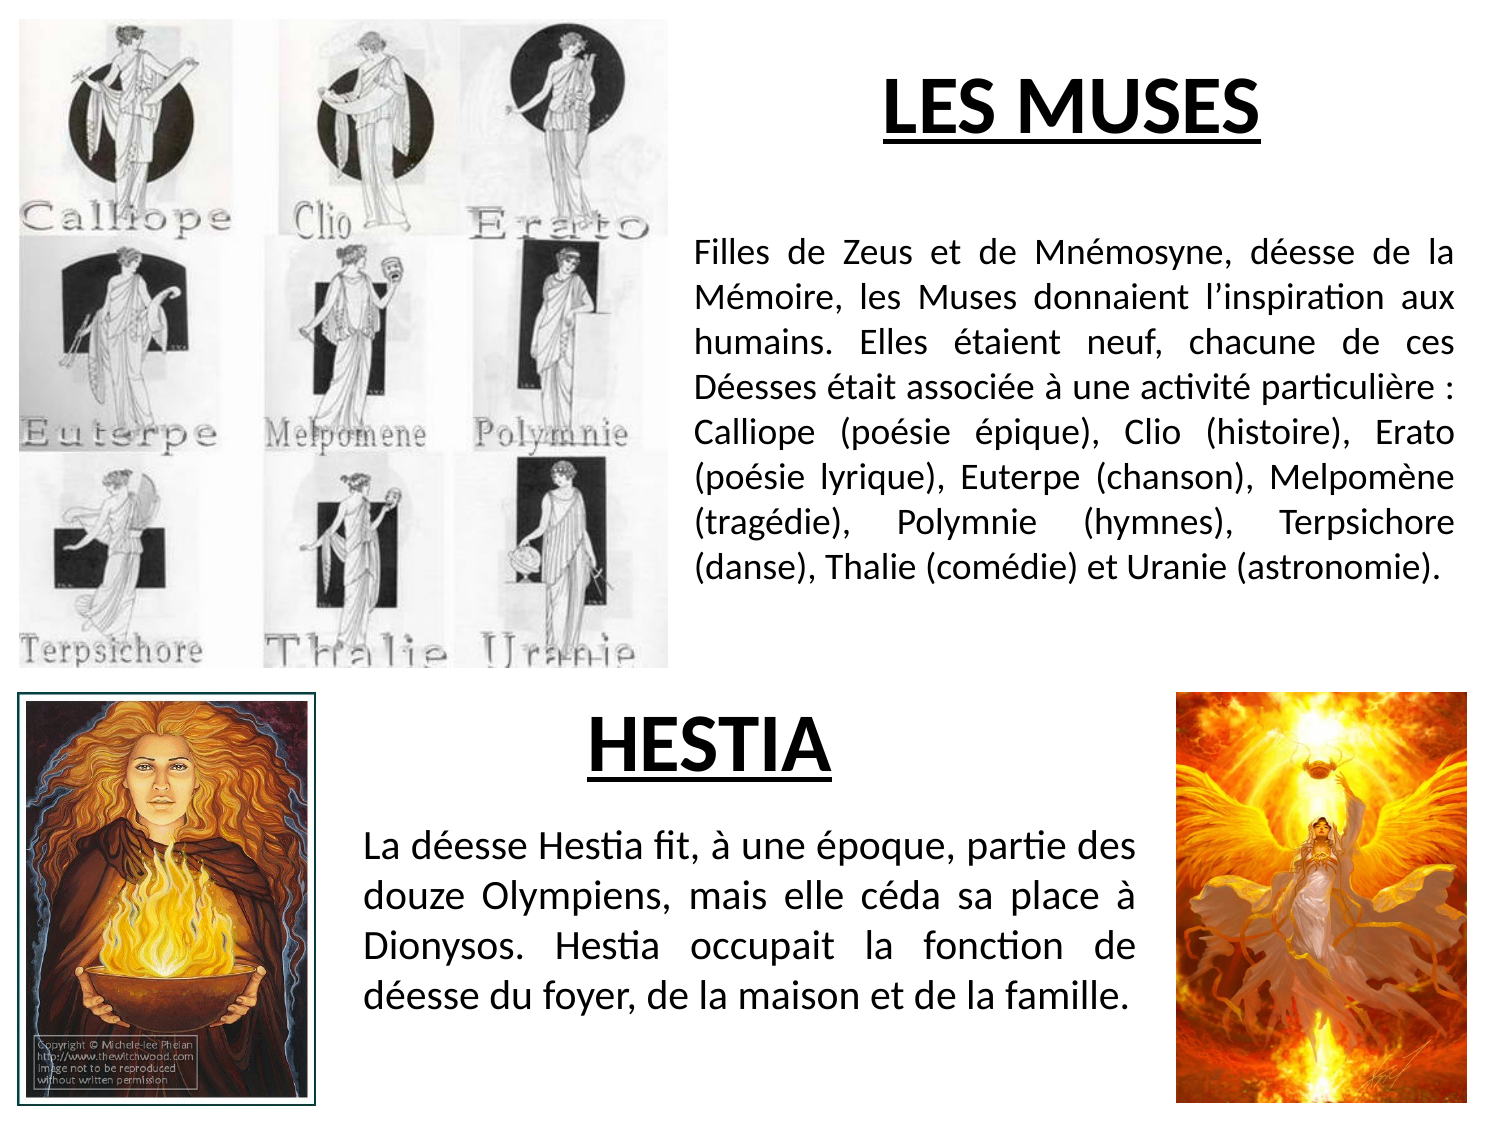

LES MUSES
Filles de Zeus et de Mnémosyne, déesse de la Mémoire, les Muses donnaient l’inspiration aux humains. Elles étaient neuf, chacune de ces Déesses était associée à une activité particulière : Calliope (poésie épique), Clio (histoire), Erato (poésie lyrique), Euterpe (chanson), Melpomène (tragédie), Polymnie (hymnes), Terpsichore (danse), Thalie (comédie) et Uranie (astronomie).
HESTIA
La déesse Hestia fit, à une époque, partie des douze Olympiens, mais elle céda sa place à Dionysos. Hestia occupait la fonction de déesse du foyer, de la maison et de la famille.